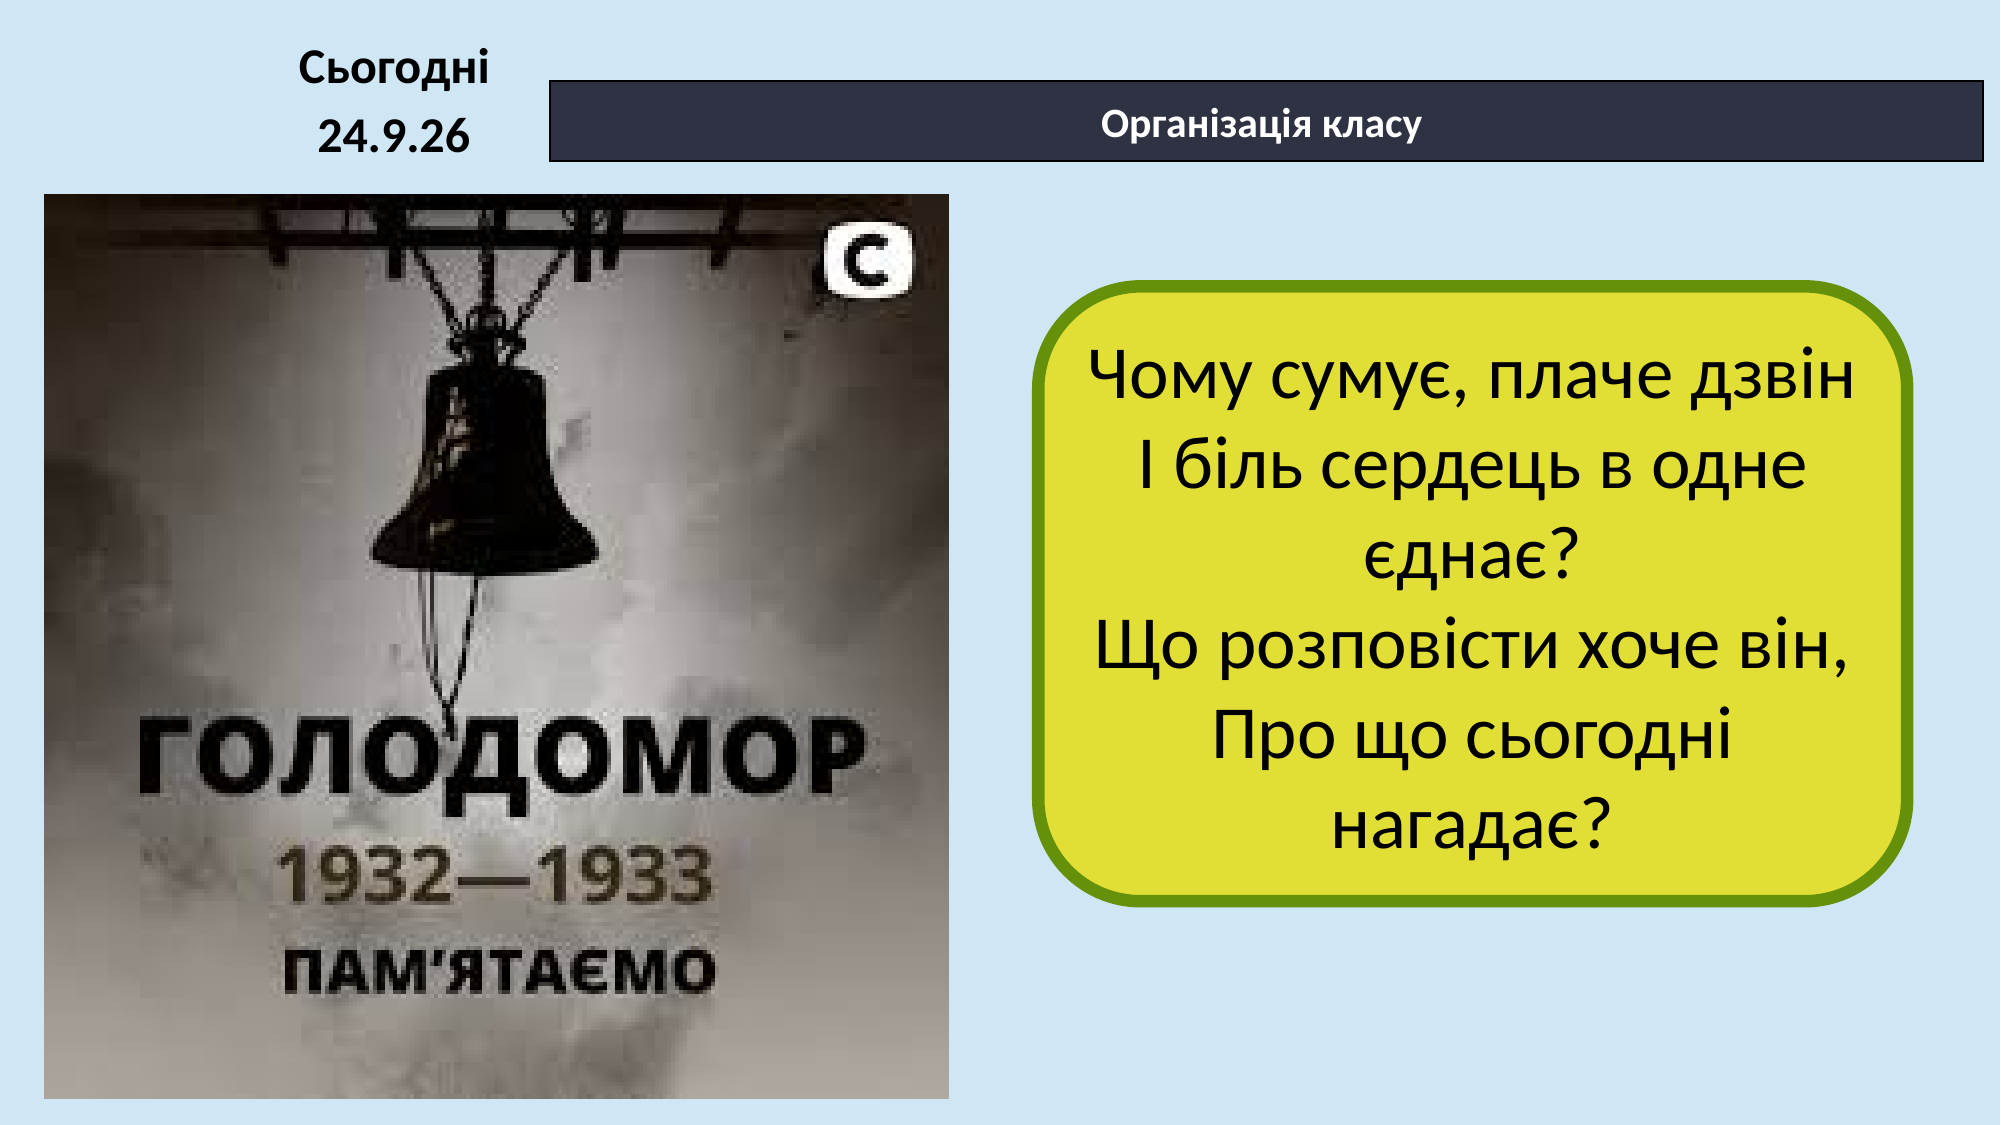

Сьогодні
Організація класу
Чому сумує, плаче дзвін
І біль сердець в одне єднає?
Що розповісти хоче він,
Про що сьогодні нагадає?